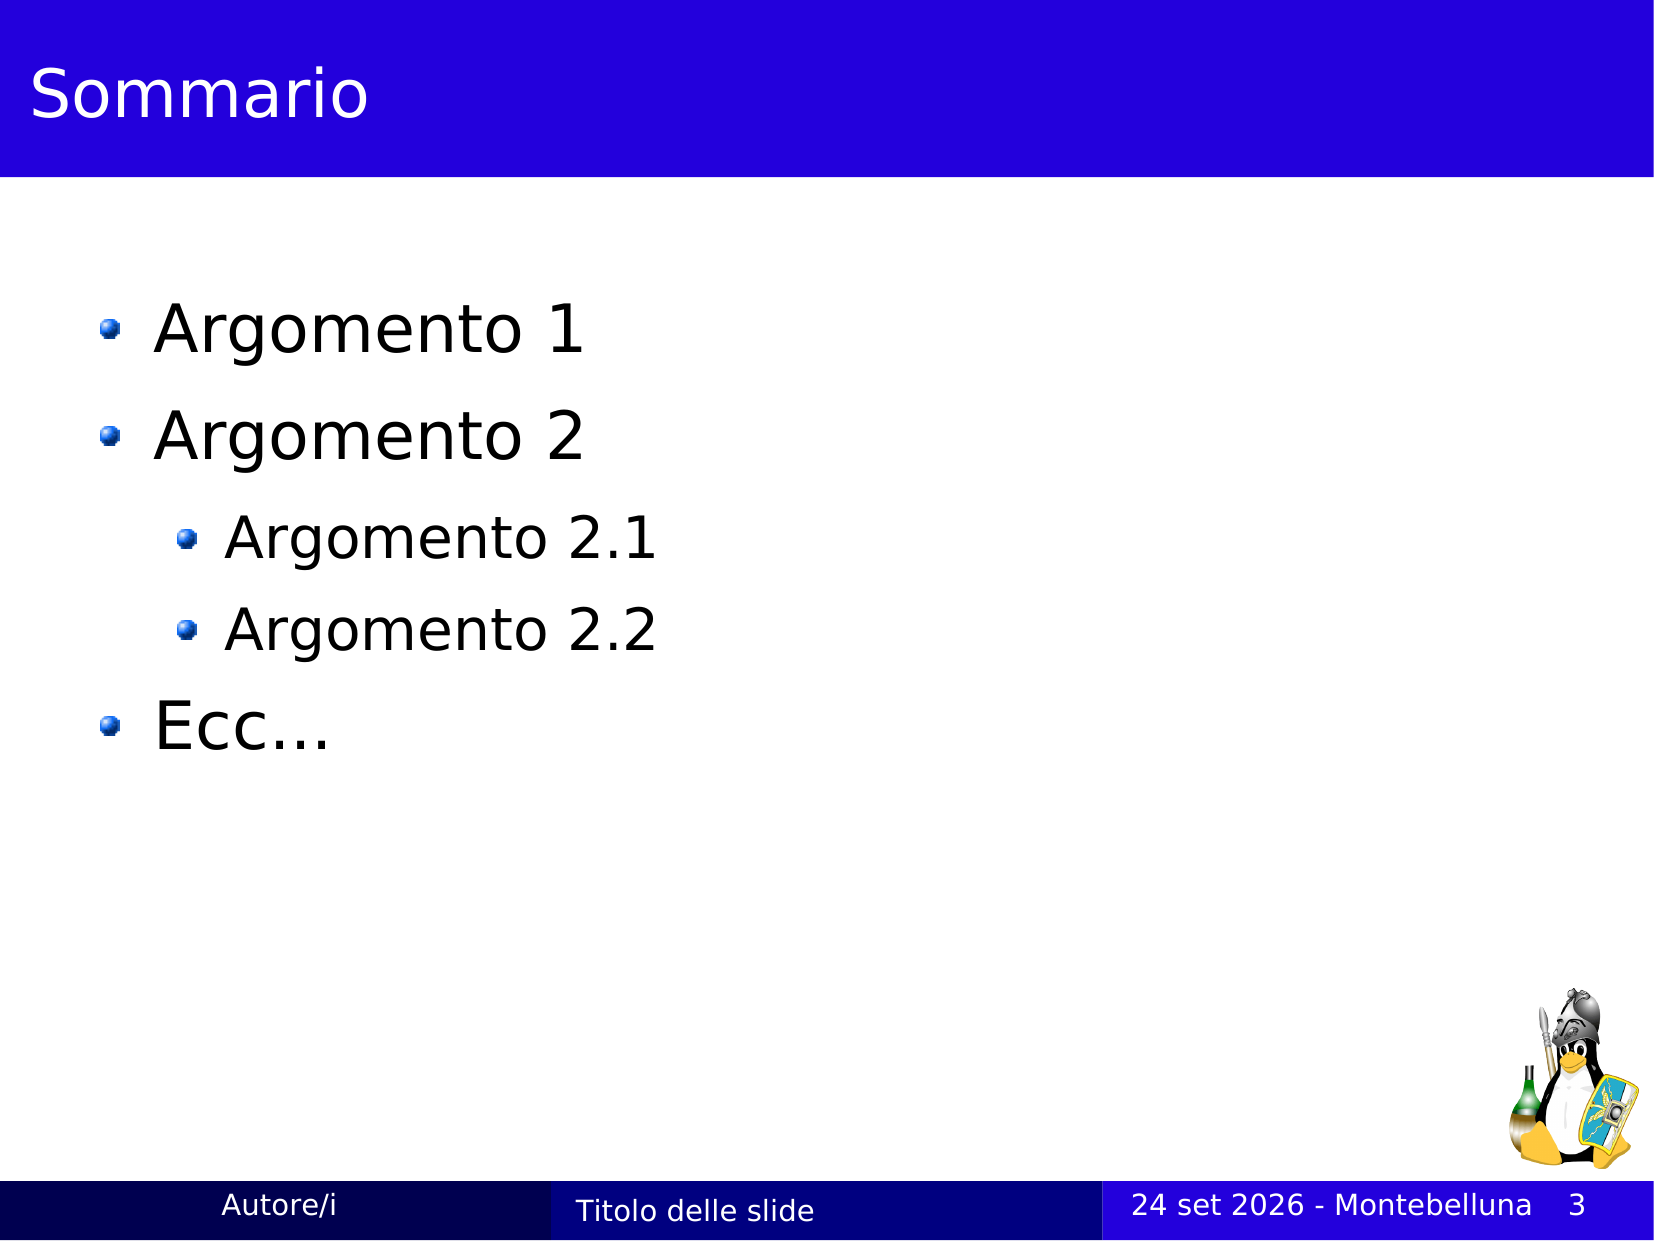

# Sommario
Argomento 1
Argomento 2
Argomento 2.1
Argomento 2.2
Ecc...